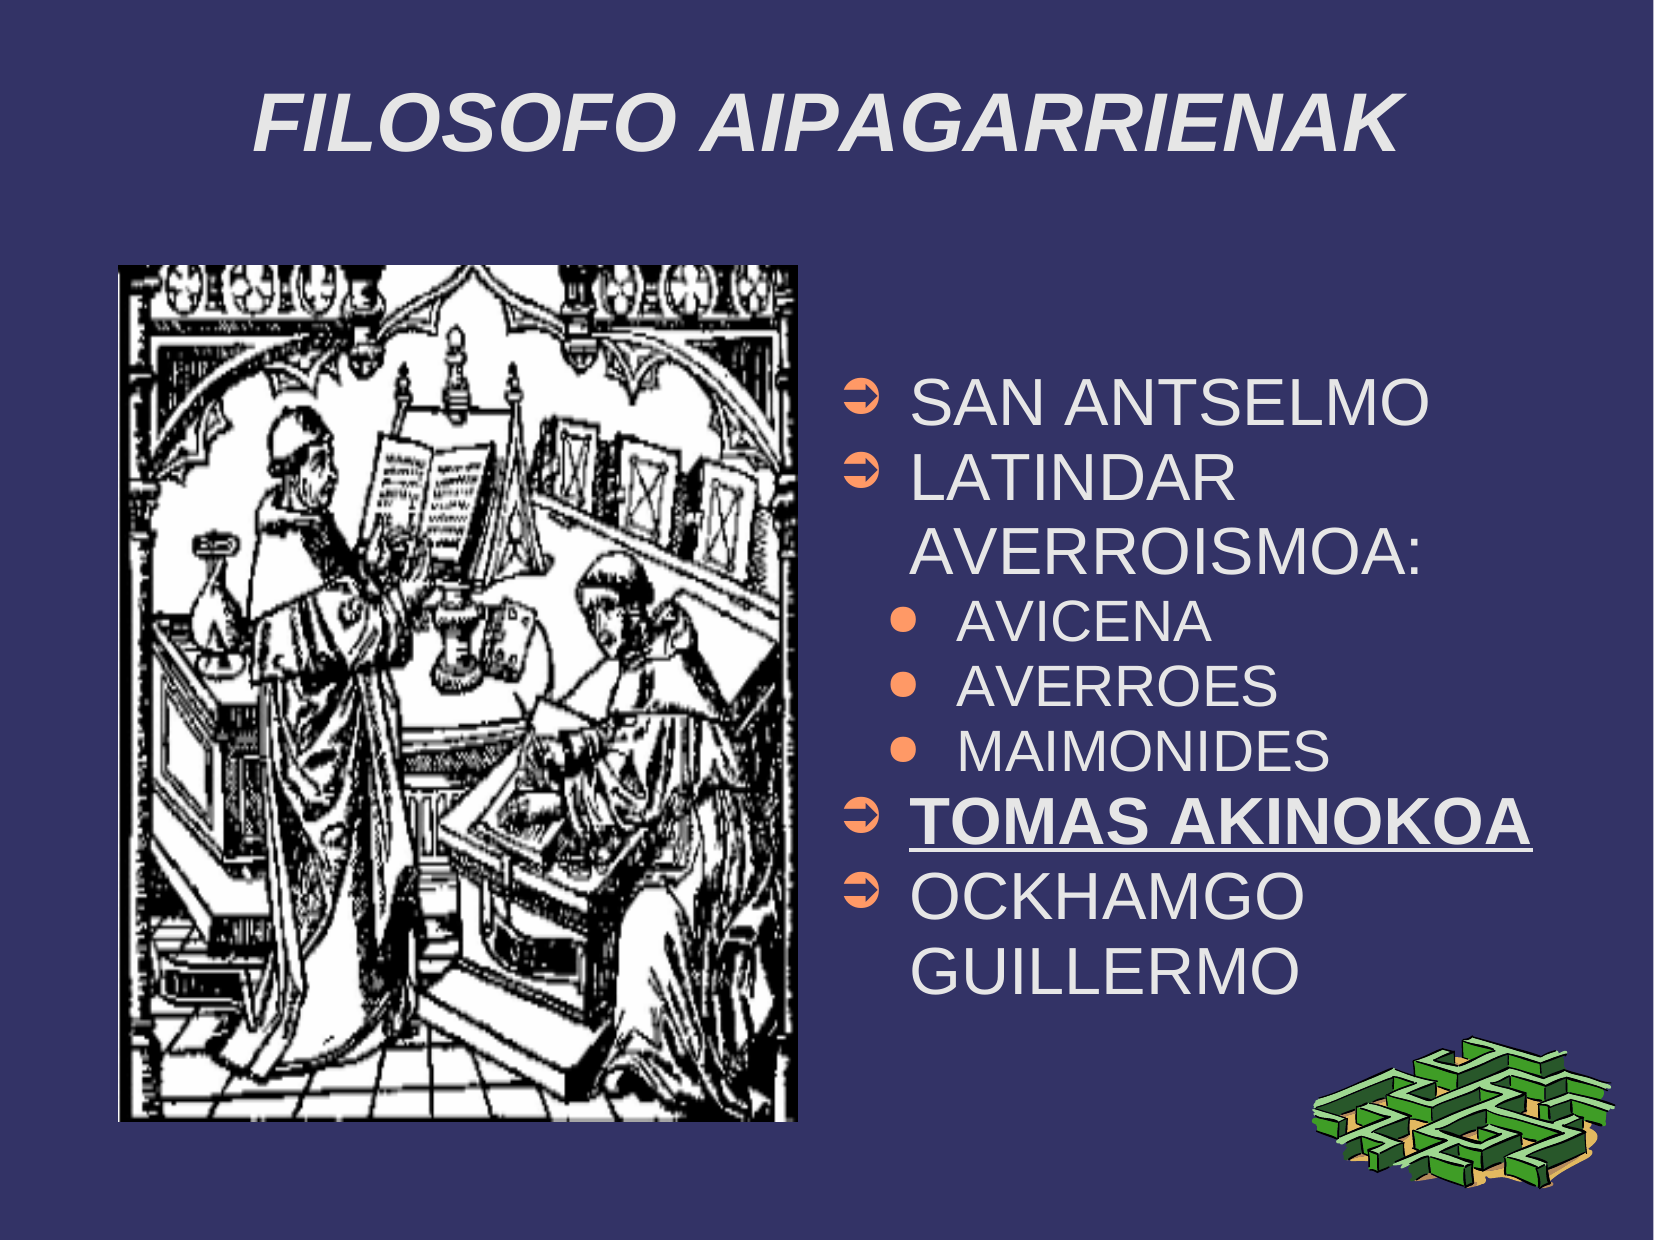

# FILOSOFO AIPAGARRIENAK
SAN ANTSELMO
LATINDAR AVERROISMOA:
AVICENA
AVERROES
MAIMONIDES
TOMAS AKINOKOA
OCKHAMGO GUILLERMO